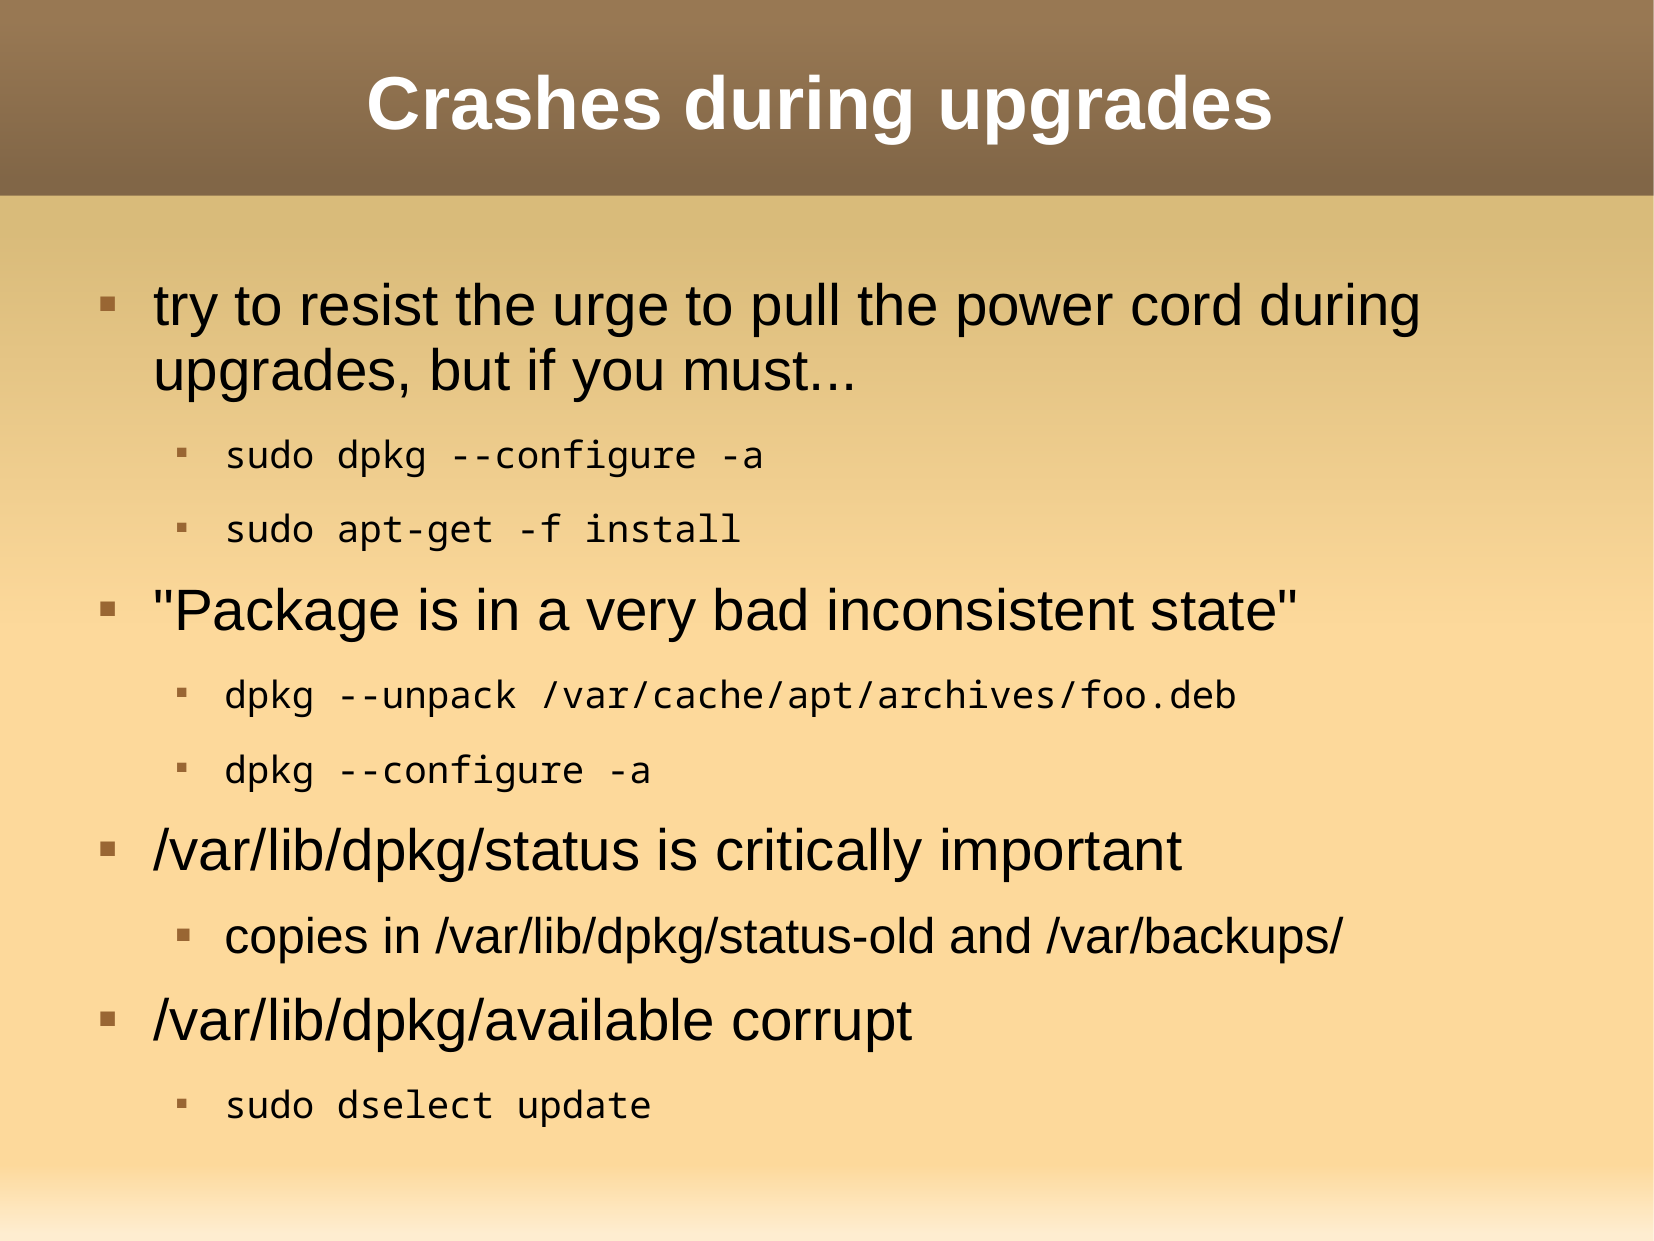

# Crashes during upgrades
try to resist the urge to pull the power cord during upgrades, but if you must...
sudo dpkg --configure -a
sudo apt-get -f install
"Package is in a very bad inconsistent state"
dpkg --unpack /var/cache/apt/archives/foo.deb
dpkg --configure -a
/var/lib/dpkg/status is critically important
copies in /var/lib/dpkg/status-old and /var/backups/
/var/lib/dpkg/available corrupt
sudo dselect update